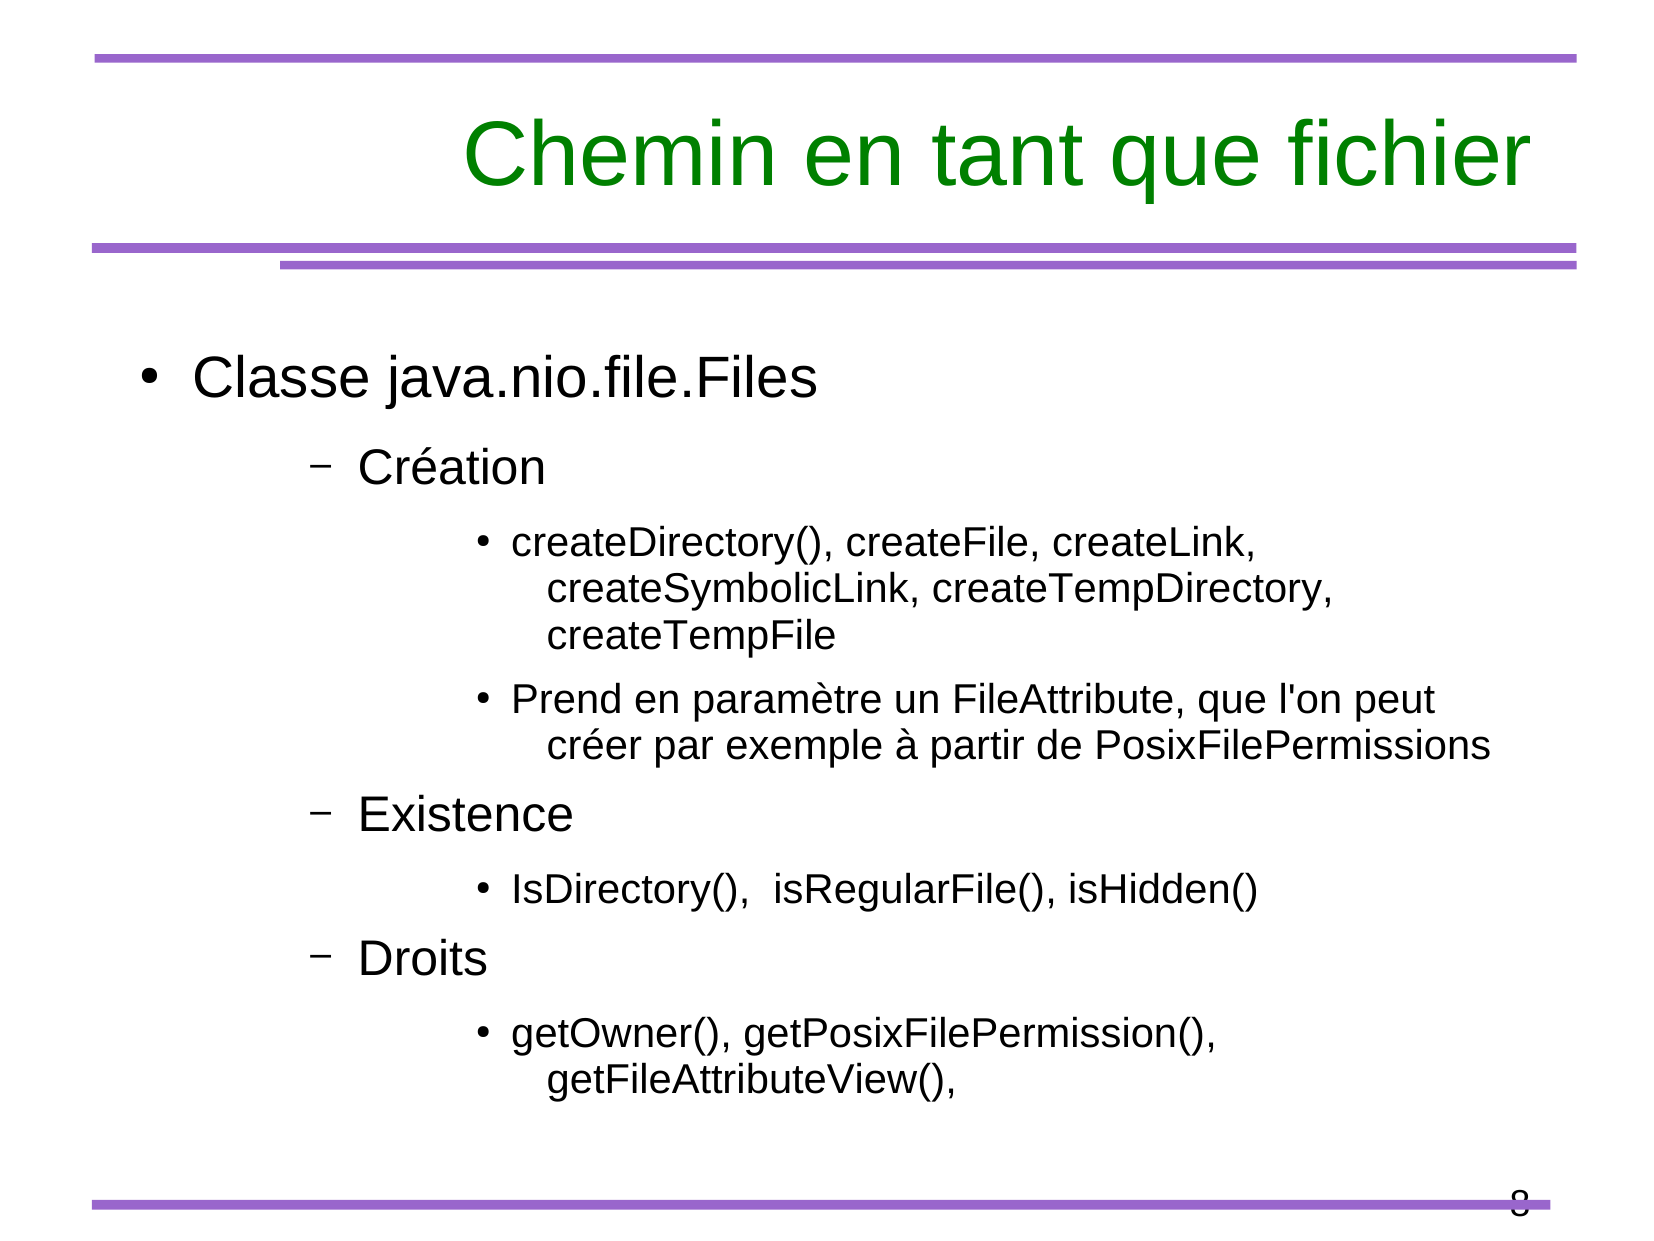

# Chemin en tant que fichier
Classe java.nio.file.Files
Création
createDirectory(), createFile, createLink, createSymbolicLink, createTempDirectory, createTempFile
Prend en paramètre un FileAttribute, que l'on peut créer par exemple à partir de PosixFilePermissions
Existence
IsDirectory(), isRegularFile(), isHidden()
Droits
getOwner(), getPosixFilePermission(), getFileAttributeView(),